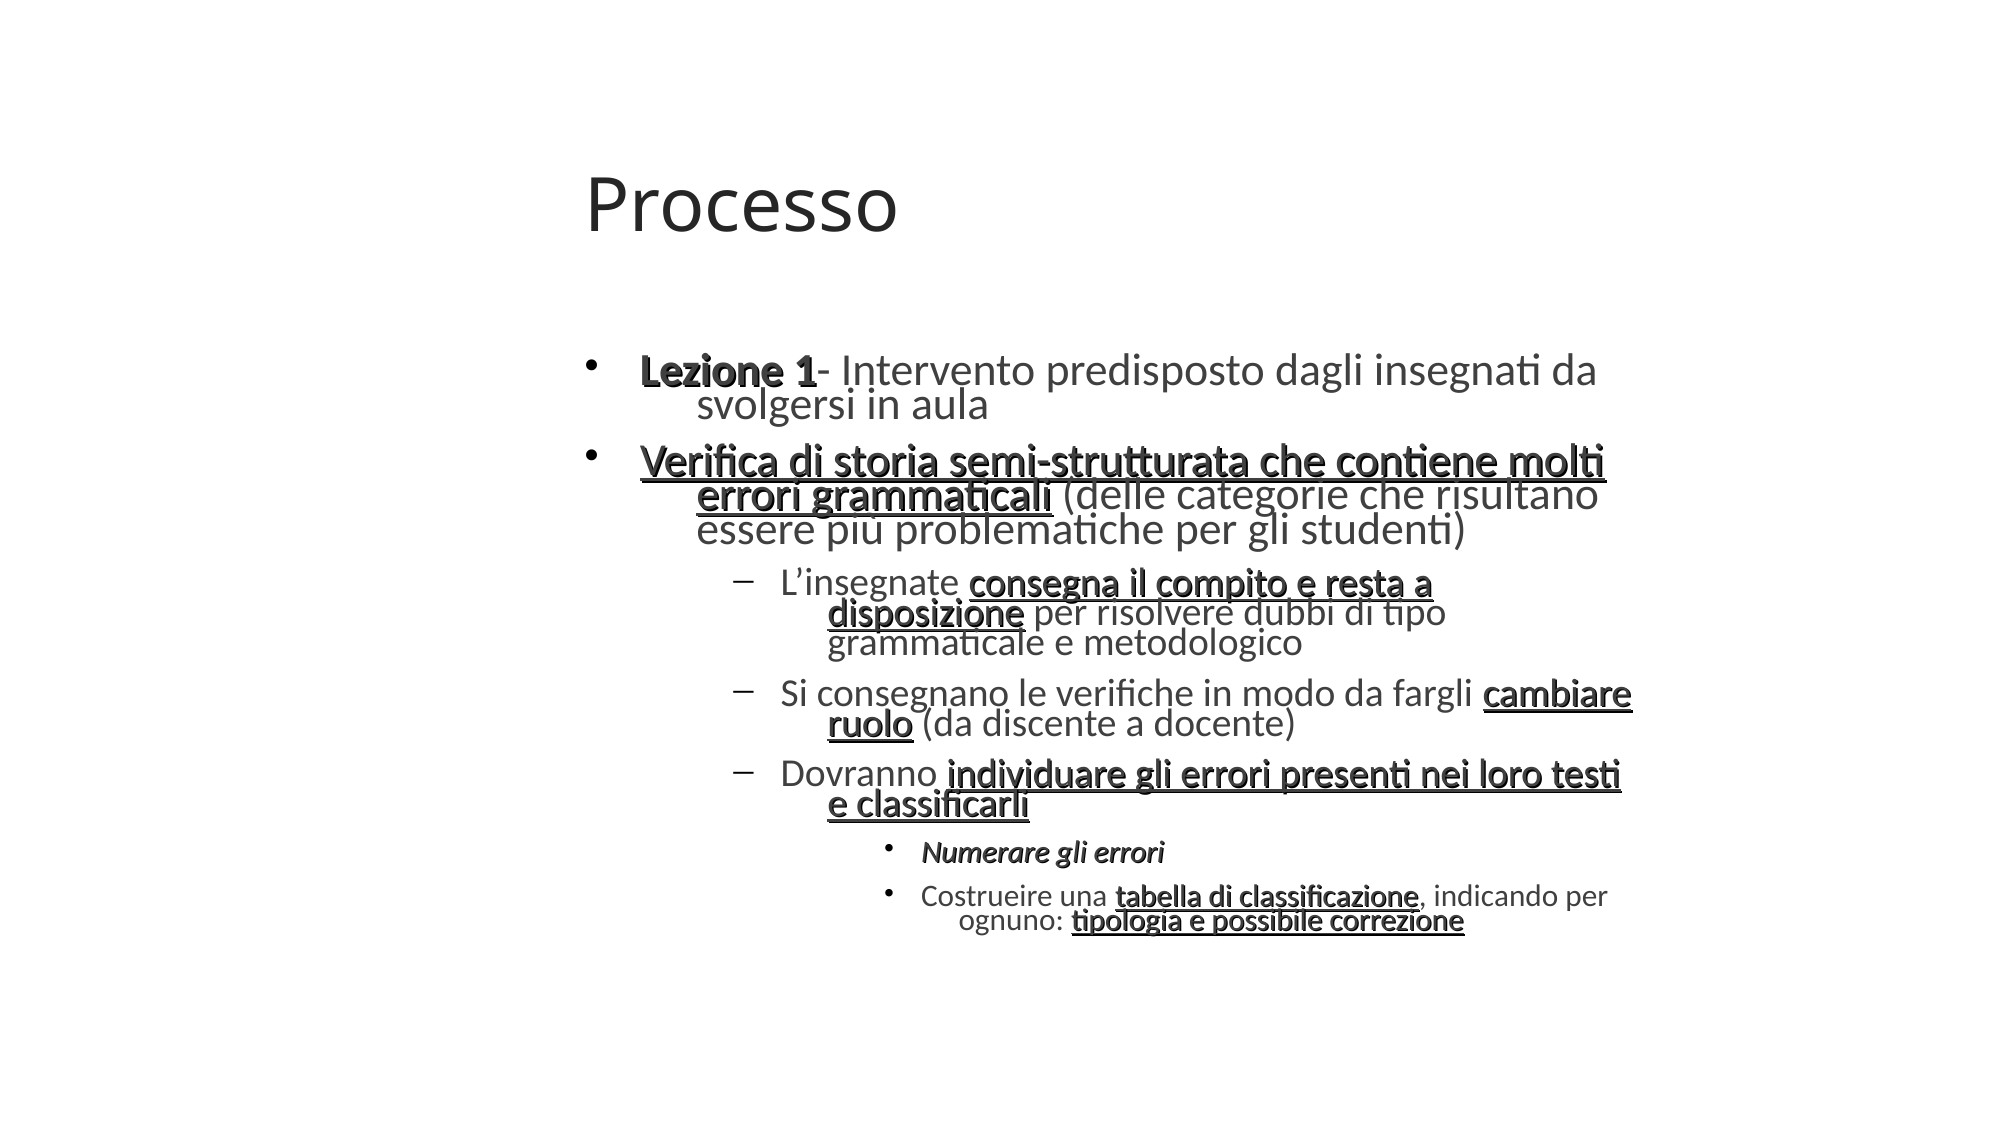

# Processo
Lezione 1- Intervento predisposto dagli insegnati da svolgersi in aula
Verifica di storia semi-strutturata che contiene molti errori grammaticali (delle categorie che risultano essere più problematiche per gli studenti)
L’insegnate consegna il compito e resta a disposizione per risolvere dubbi di tipo grammaticale e metodologico
Si consegnano le verifiche in modo da fargli cambiare ruolo (da discente a docente)
Dovranno individuare gli errori presenti nei loro testi e classificarli
Numerare gli errori
Costrueire una tabella di classificazione, indicando per ognuno: tipologia e possibile correzione